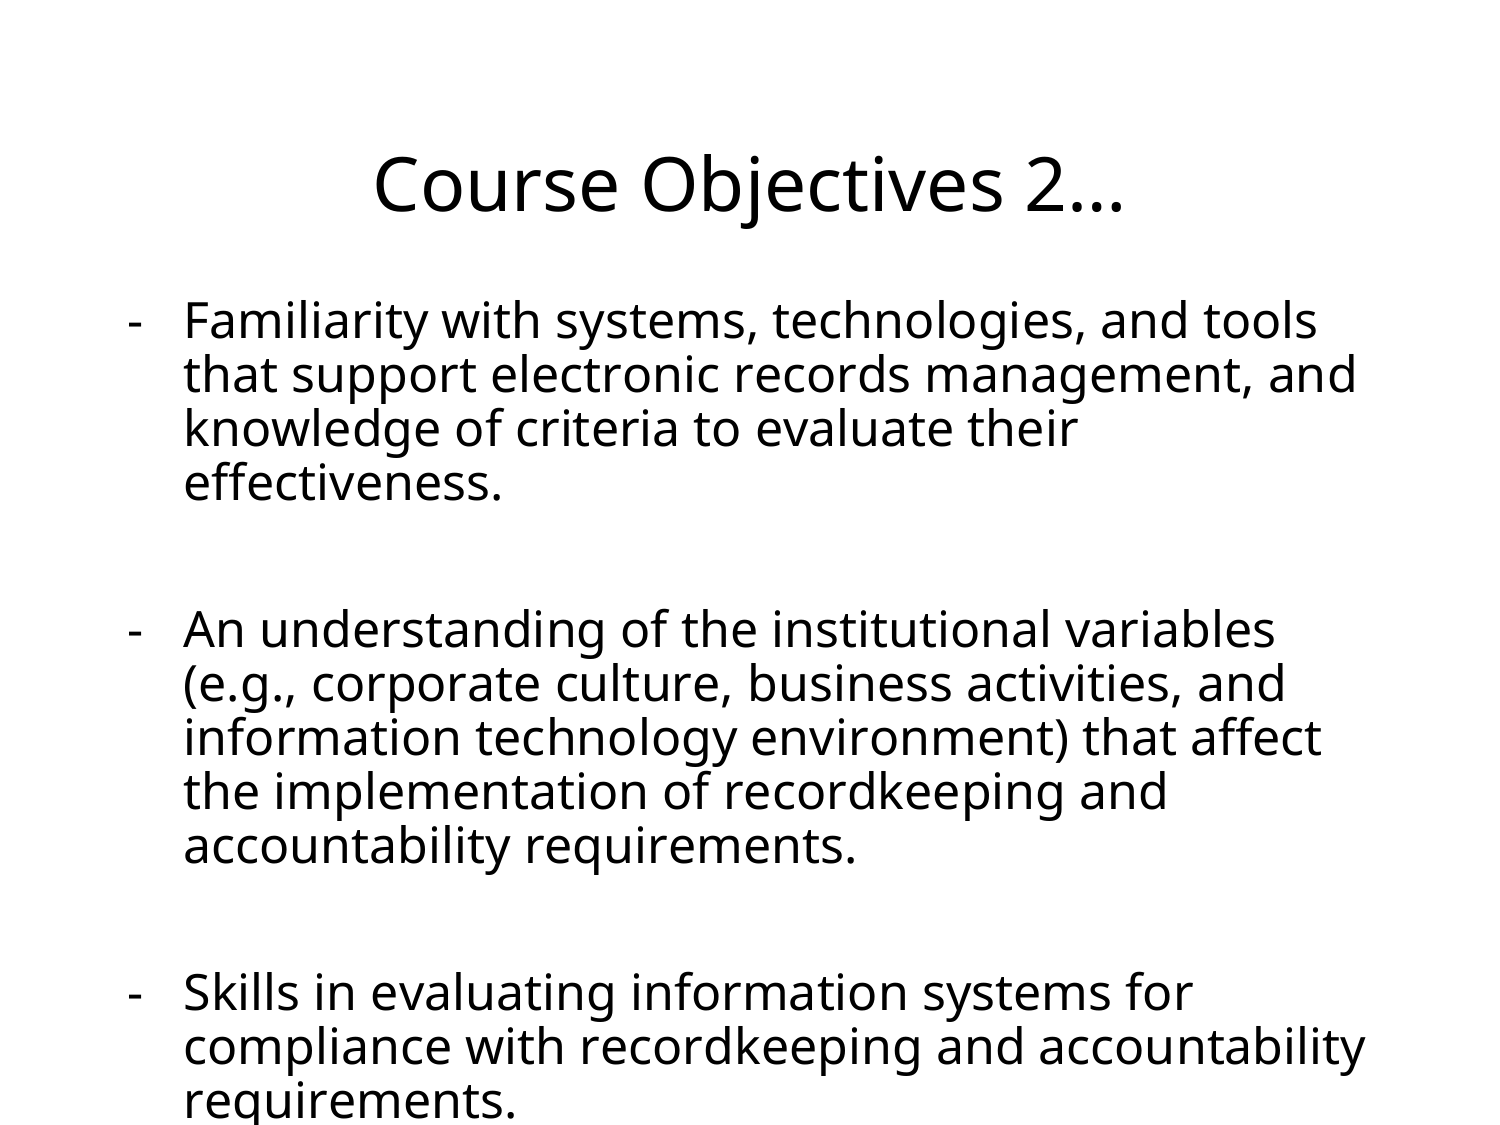

# Course Objectives 2…
Familiarity with systems, technologies, and tools that support electronic records management, and knowledge of criteria to evaluate their effectiveness.
An understanding of the institutional variables (e.g., corporate culture, business activities, and information technology environment) that affect the implementation of recordkeeping and accountability requirements.
Skills in evaluating information systems for compliance with recordkeeping and accountability requirements.